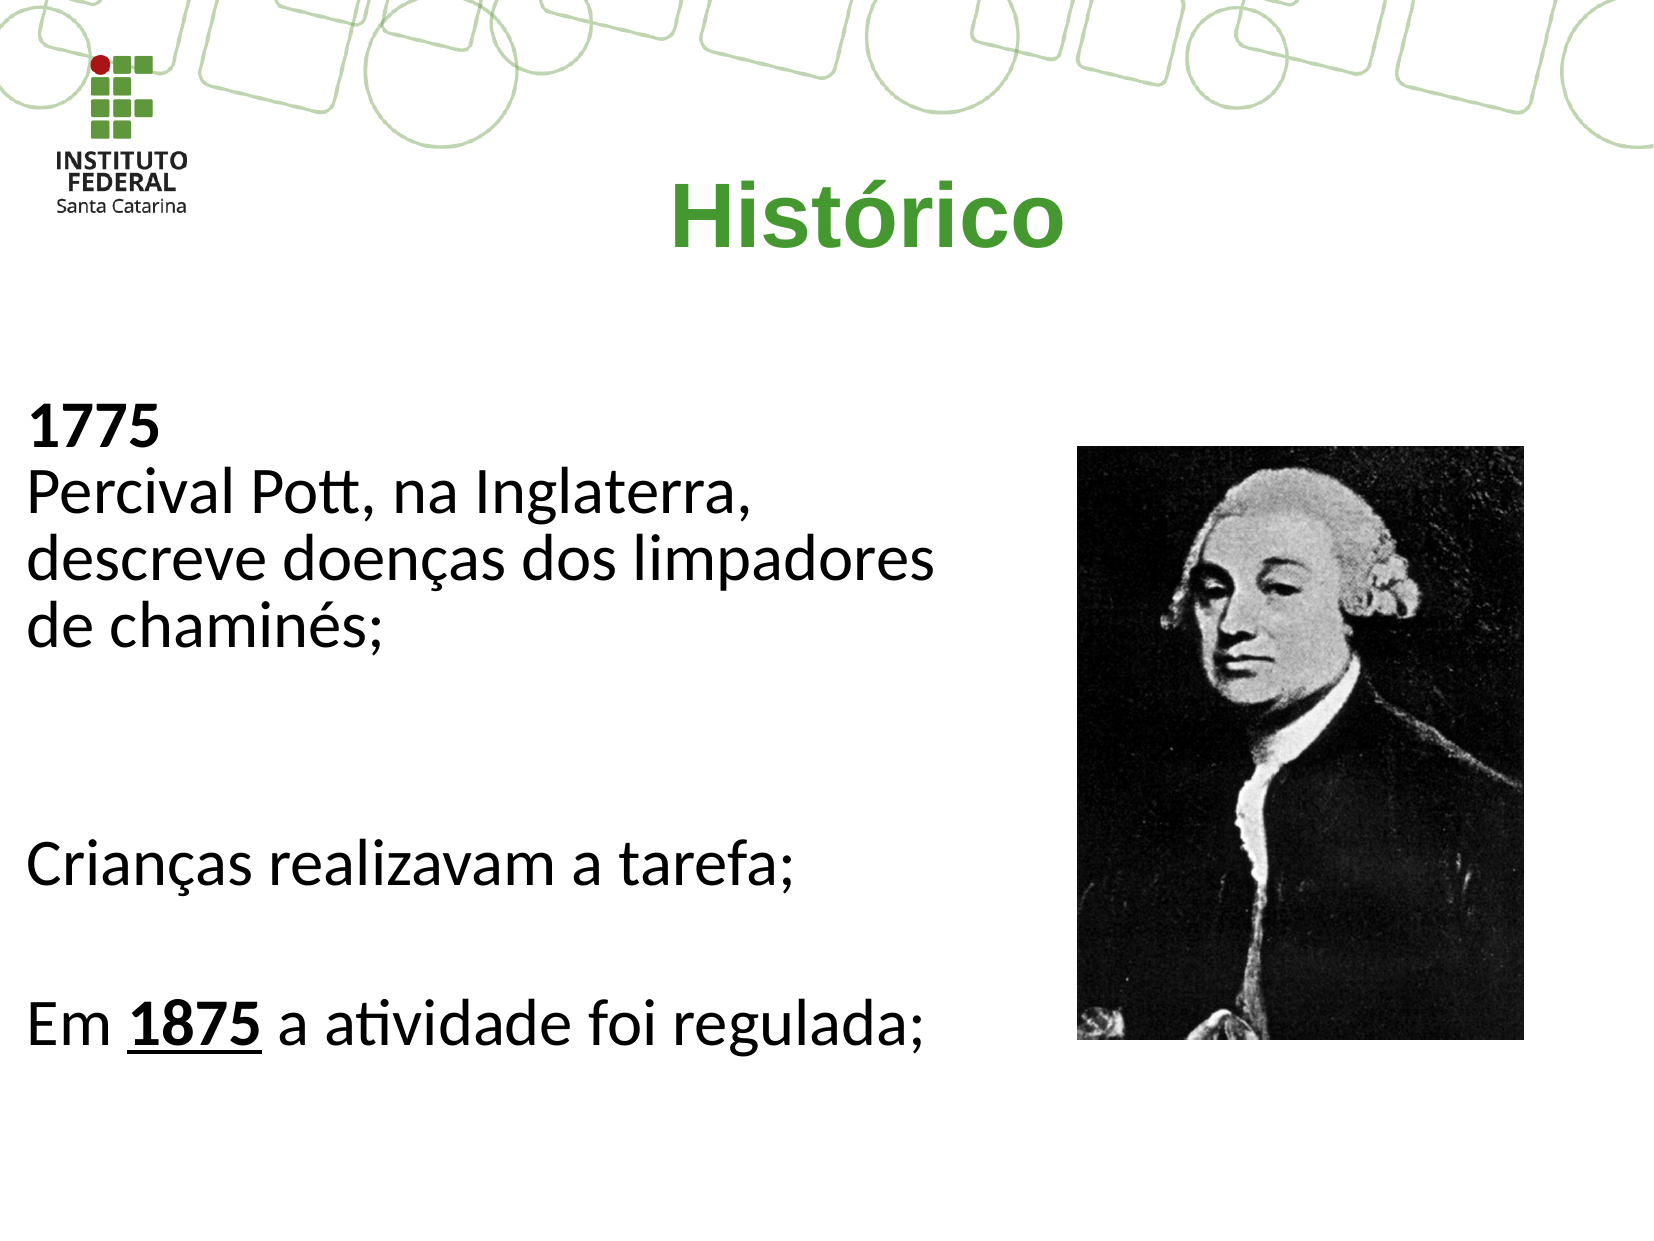

# Histórico
1775
Percival Pott, na Inglaterra, descreve doenças dos limpadores de chaminés;
Crianças realizavam a tarefa;
Em 1875 a atividade foi regulada;